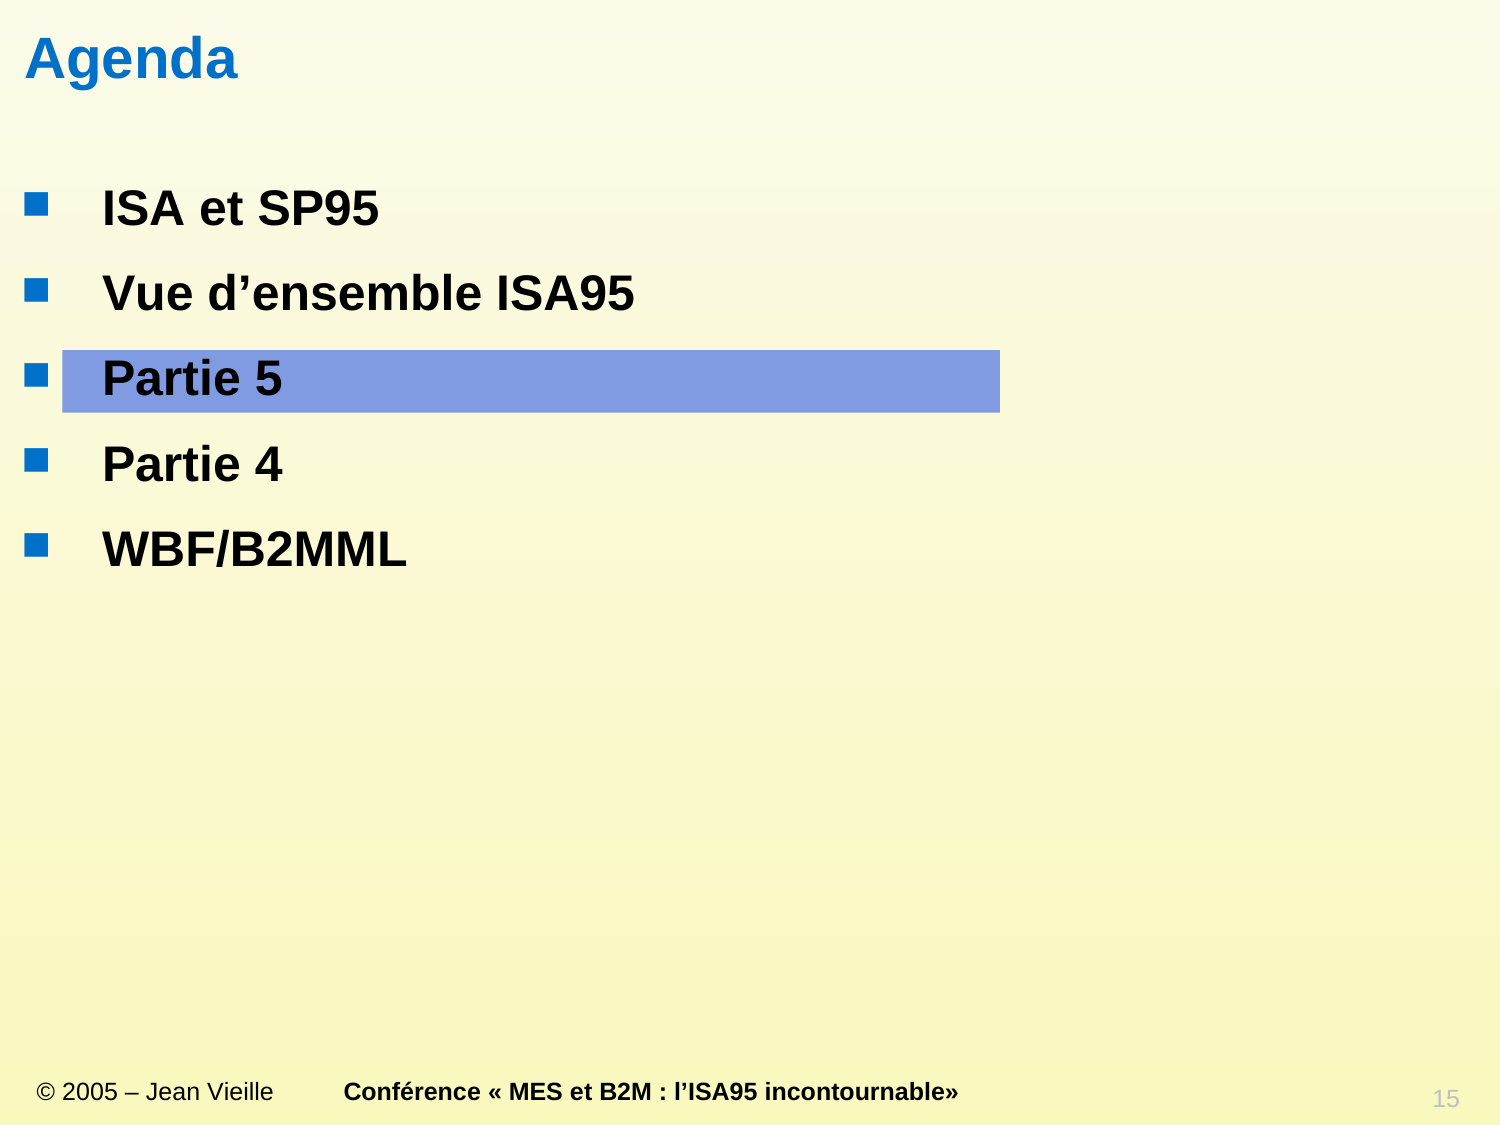

# Agenda
ISA et SP95
Vue d’ensemble ISA95
Partie 5
Partie 4
WBF/B2MML